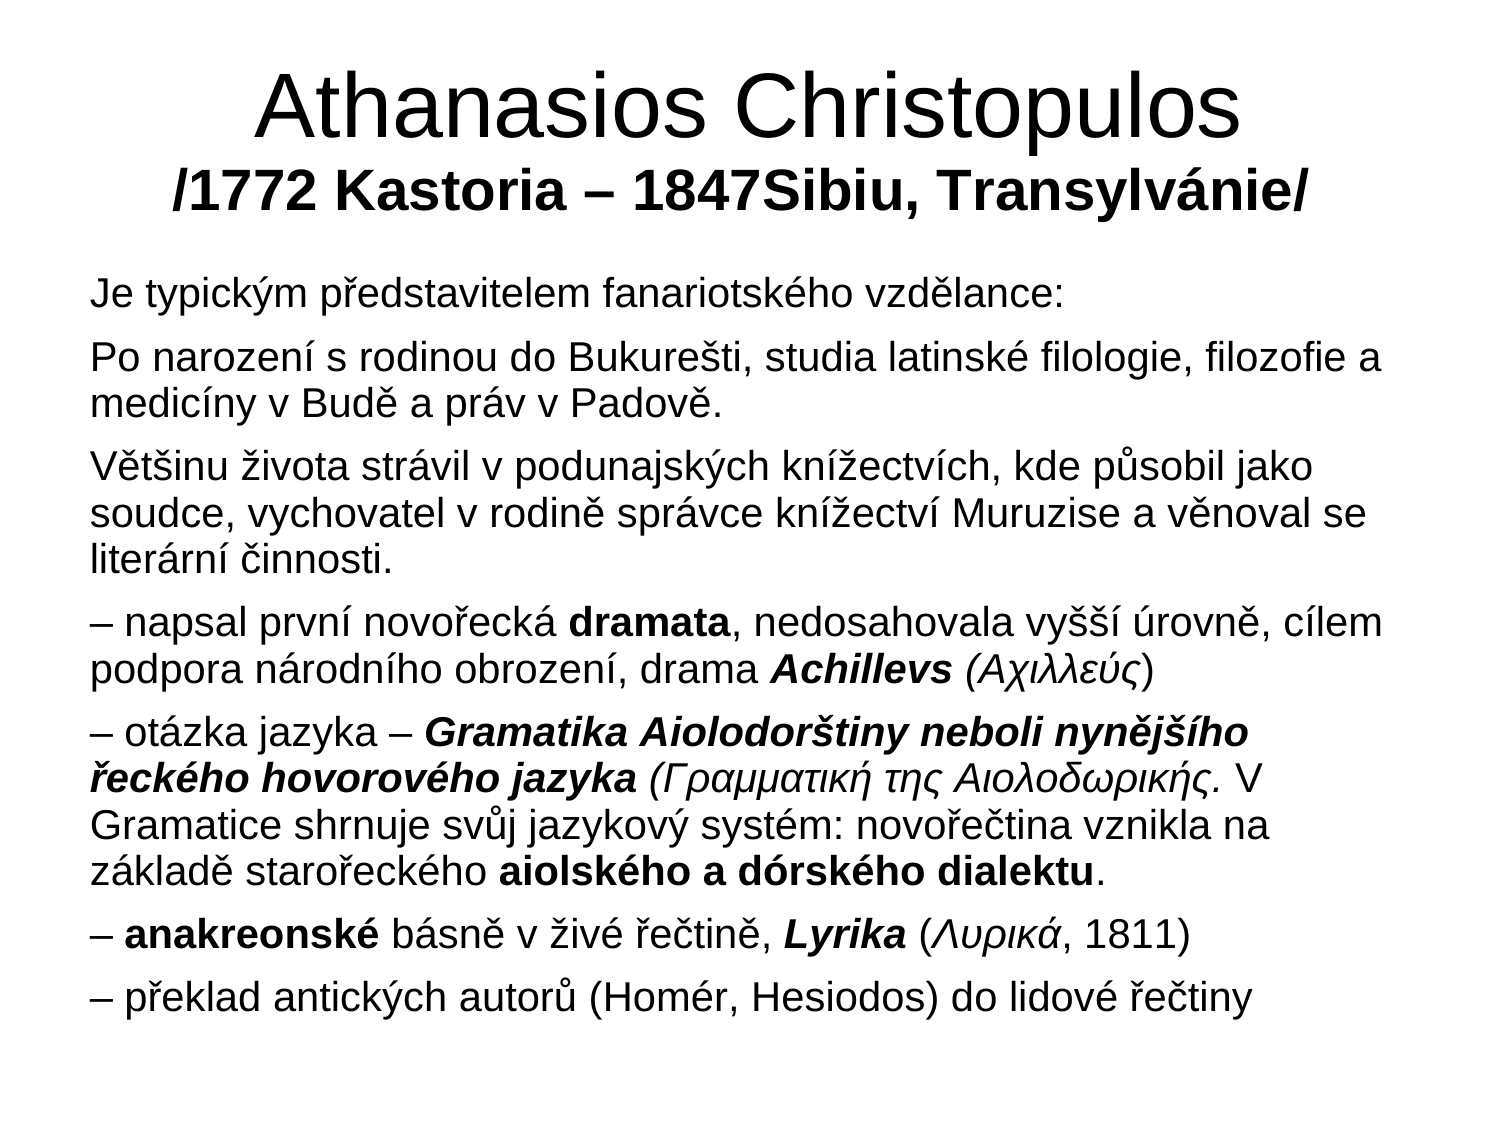

# Athanasios Christopulos /1772 Kastoria – 1847Sibiu, Transylvánie/
Je typickým představitelem fanariotského vzdělance:
Po narození s rodinou do Bukurešti, studia latinské filologie, filozofie a medicíny v Budě a práv v Padově.
Většinu života strávil v podunajských knížectvích, kde působil jako soudce, vychovatel v rodině správce knížectví Muruzise a věnoval se literární činnosti.
– napsal první novořecká dramata, nedosahovala vyšší úrovně, cílem podpora národního obrození, drama Achillevs (Αχιλλεύς)
– otázka jazyka – Gramatika Aiolodorštiny neboli nynějšího řeckého hovorového jazyka (Γραμματική της Αιολοδωρικής. V Gramatice shrnuje svůj jazykový systém: novořečtina vznikla na základě starořeckého aiolského a dórského dialektu.
– anakreonské básně v živé řečtině, Lyrika (Λυρικά, 1811)
– překlad antických autorů (Homér, Hesiodos) do lidové řečtiny